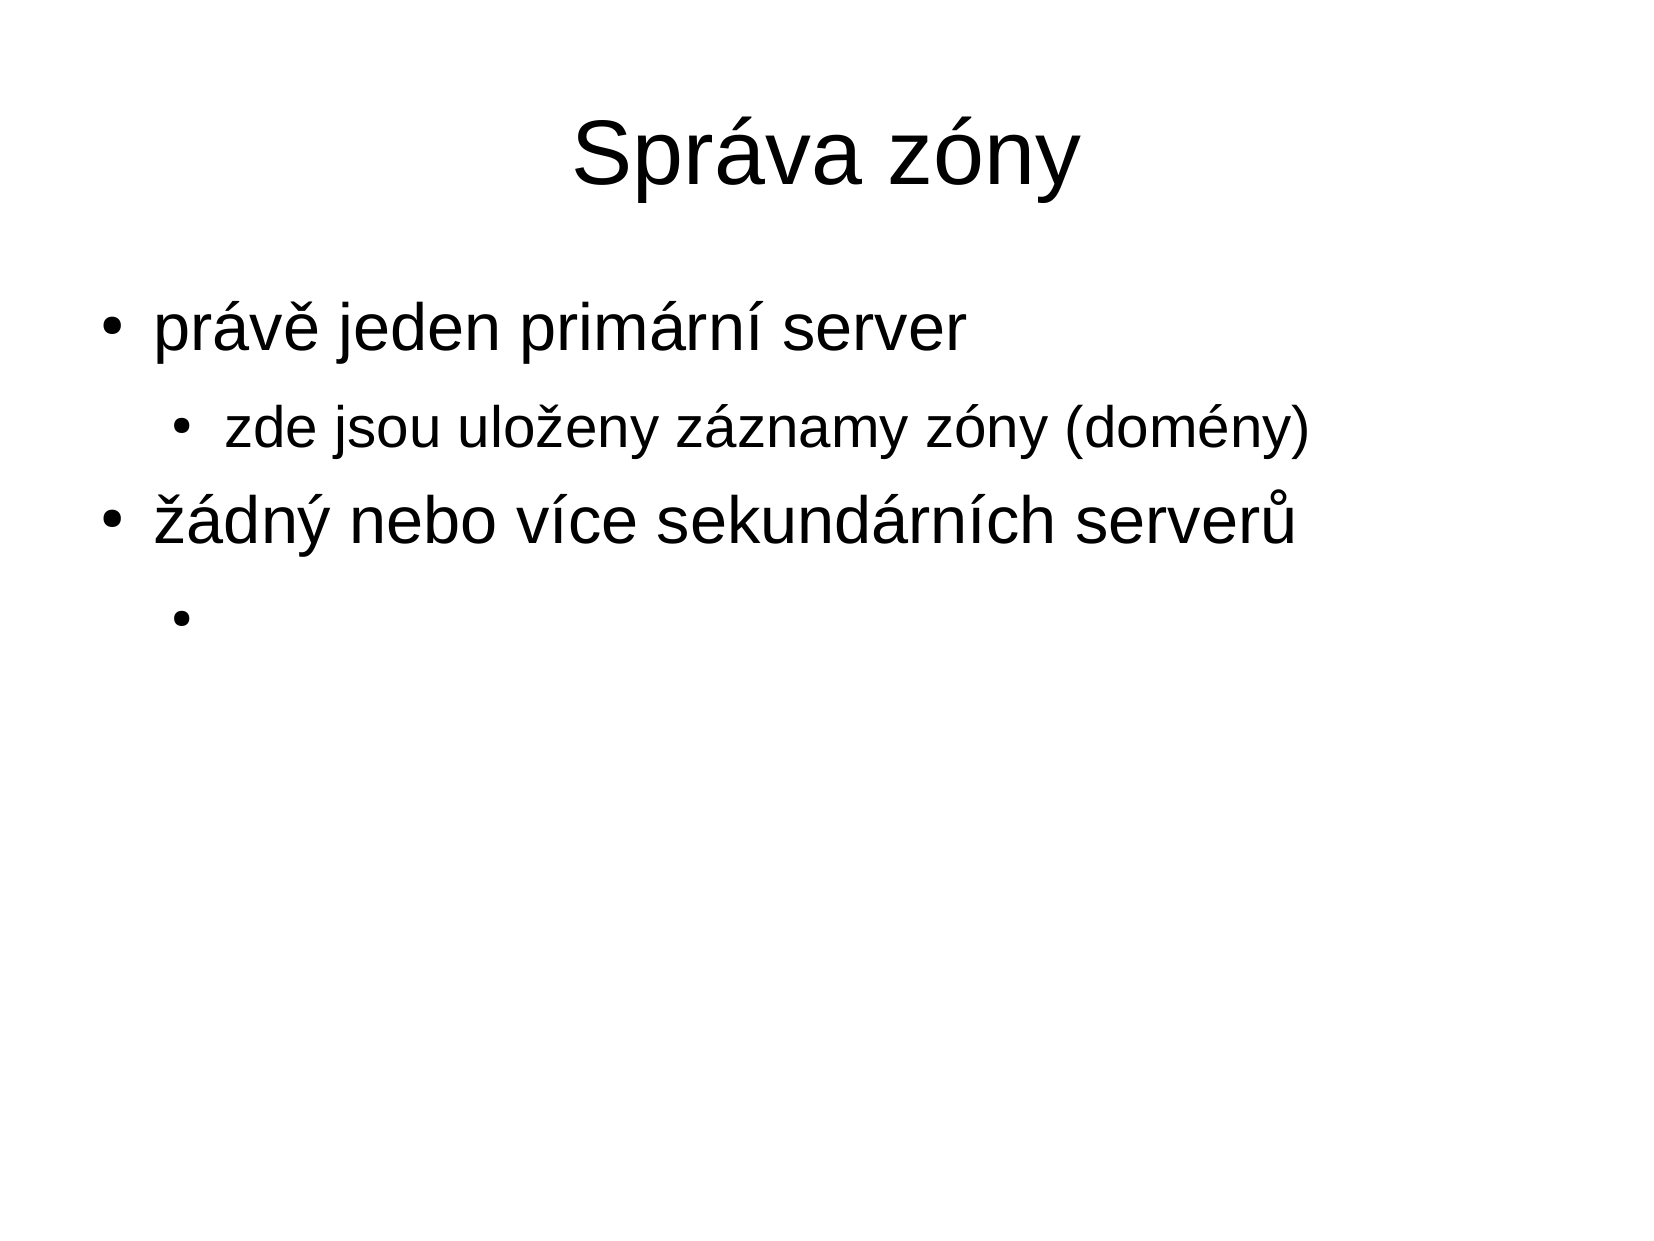

# Správa zóny
právě jeden primární server
zde jsou uloženy záznamy zóny (domény)
žádný nebo více sekundárních serverů